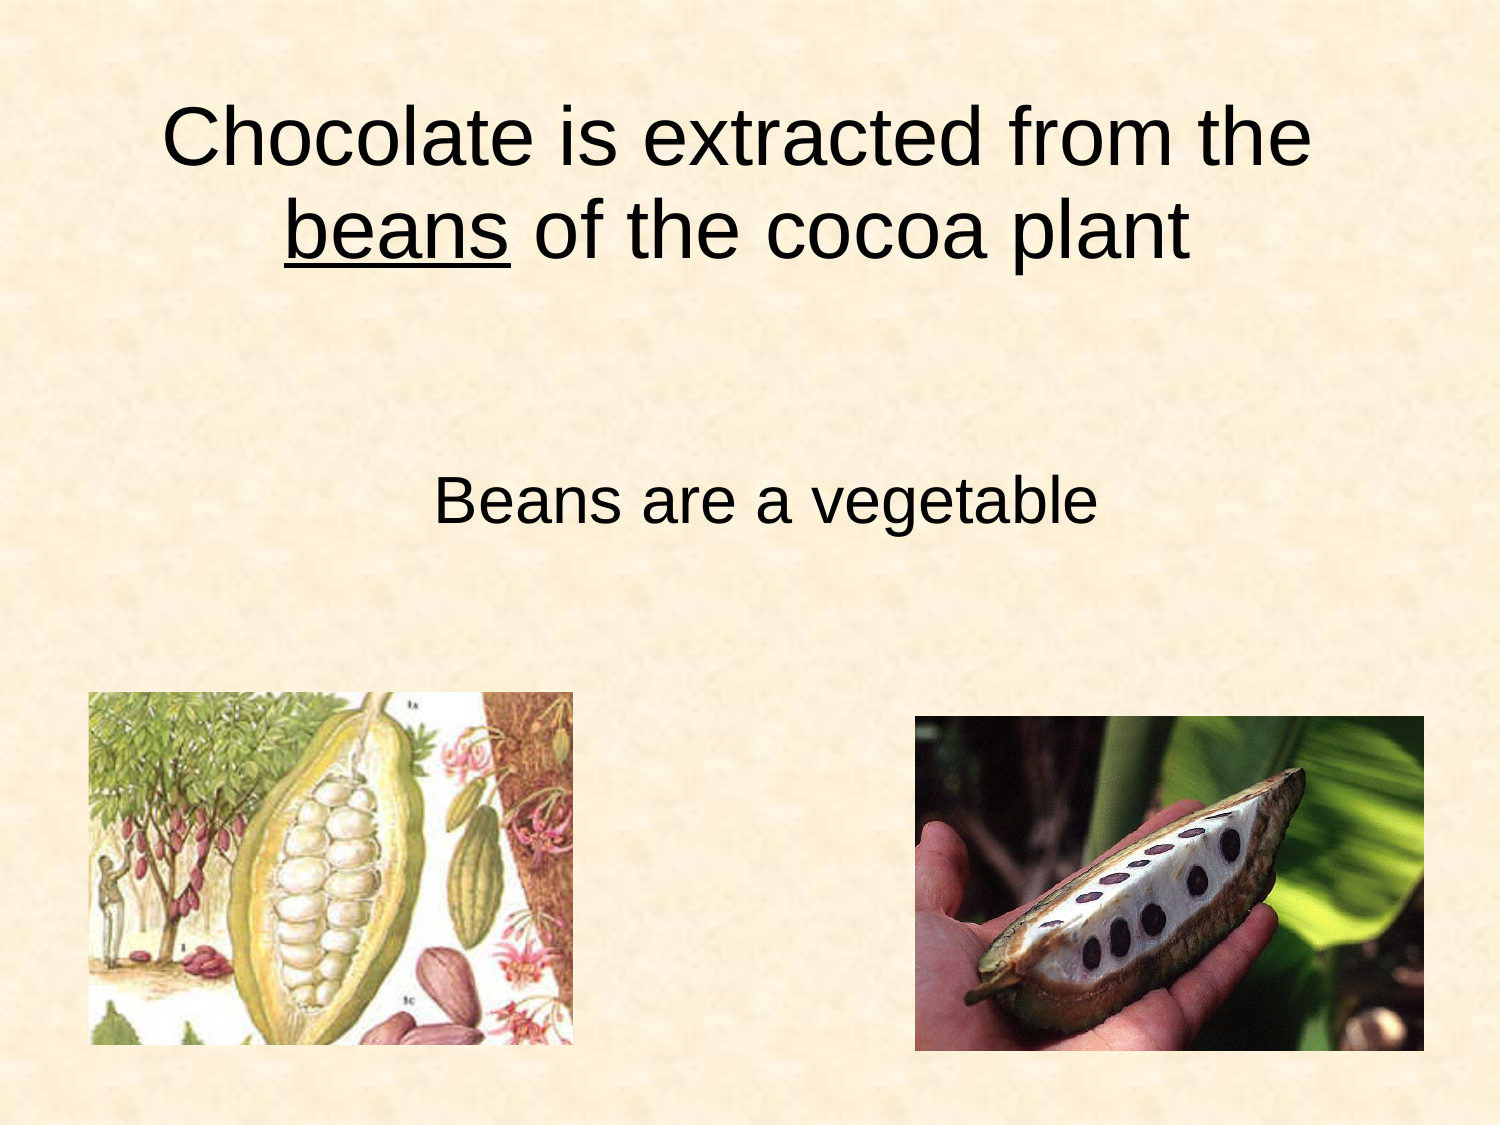

# Chocolate is extracted from the beans of the cocoa plant
Beans are a vegetable